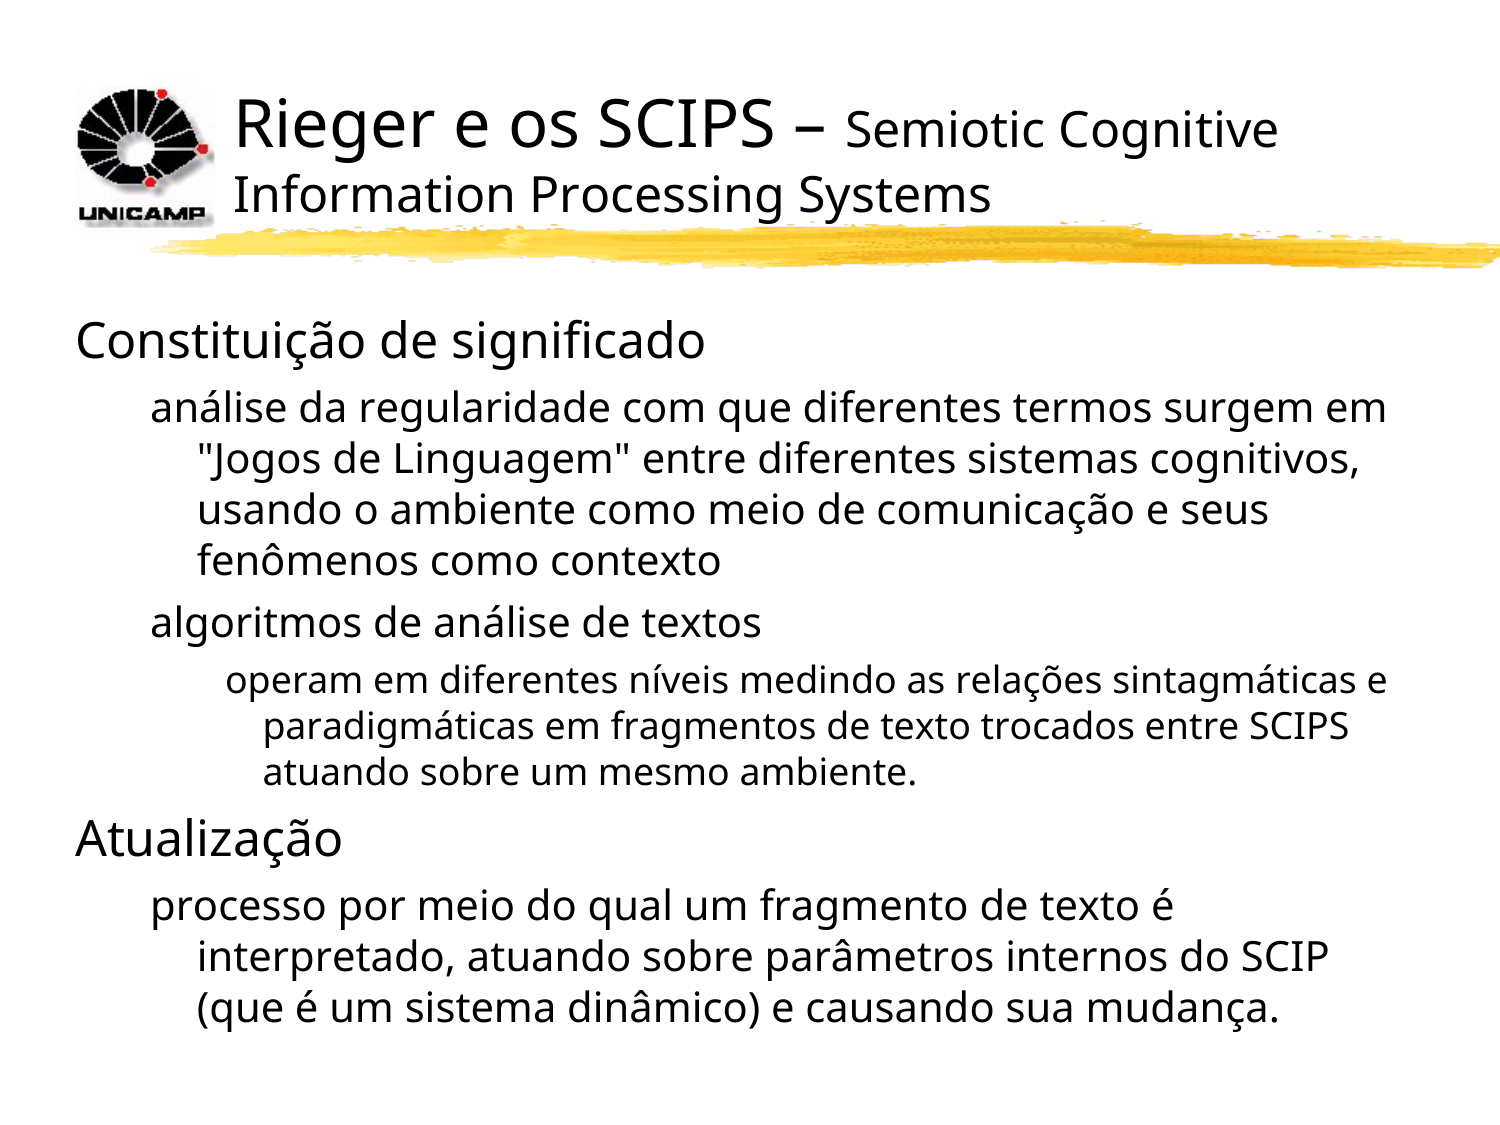

# Rieger e os SCIPS – Semiotic Cognitive Information Processing Systems
Constituição de significado
análise da regularidade com que diferentes termos surgem em "Jogos de Linguagem" entre diferentes sistemas cognitivos, usando o ambiente como meio de comunicação e seus fenômenos como contexto
algoritmos de análise de textos
operam em diferentes níveis medindo as relações sintagmáticas e paradigmáticas em fragmentos de texto trocados entre SCIPS atuando sobre um mesmo ambiente.
Atualização
processo por meio do qual um fragmento de texto é interpretado, atuando sobre parâmetros internos do SCIP (que é um sistema dinâmico) e causando sua mudança.